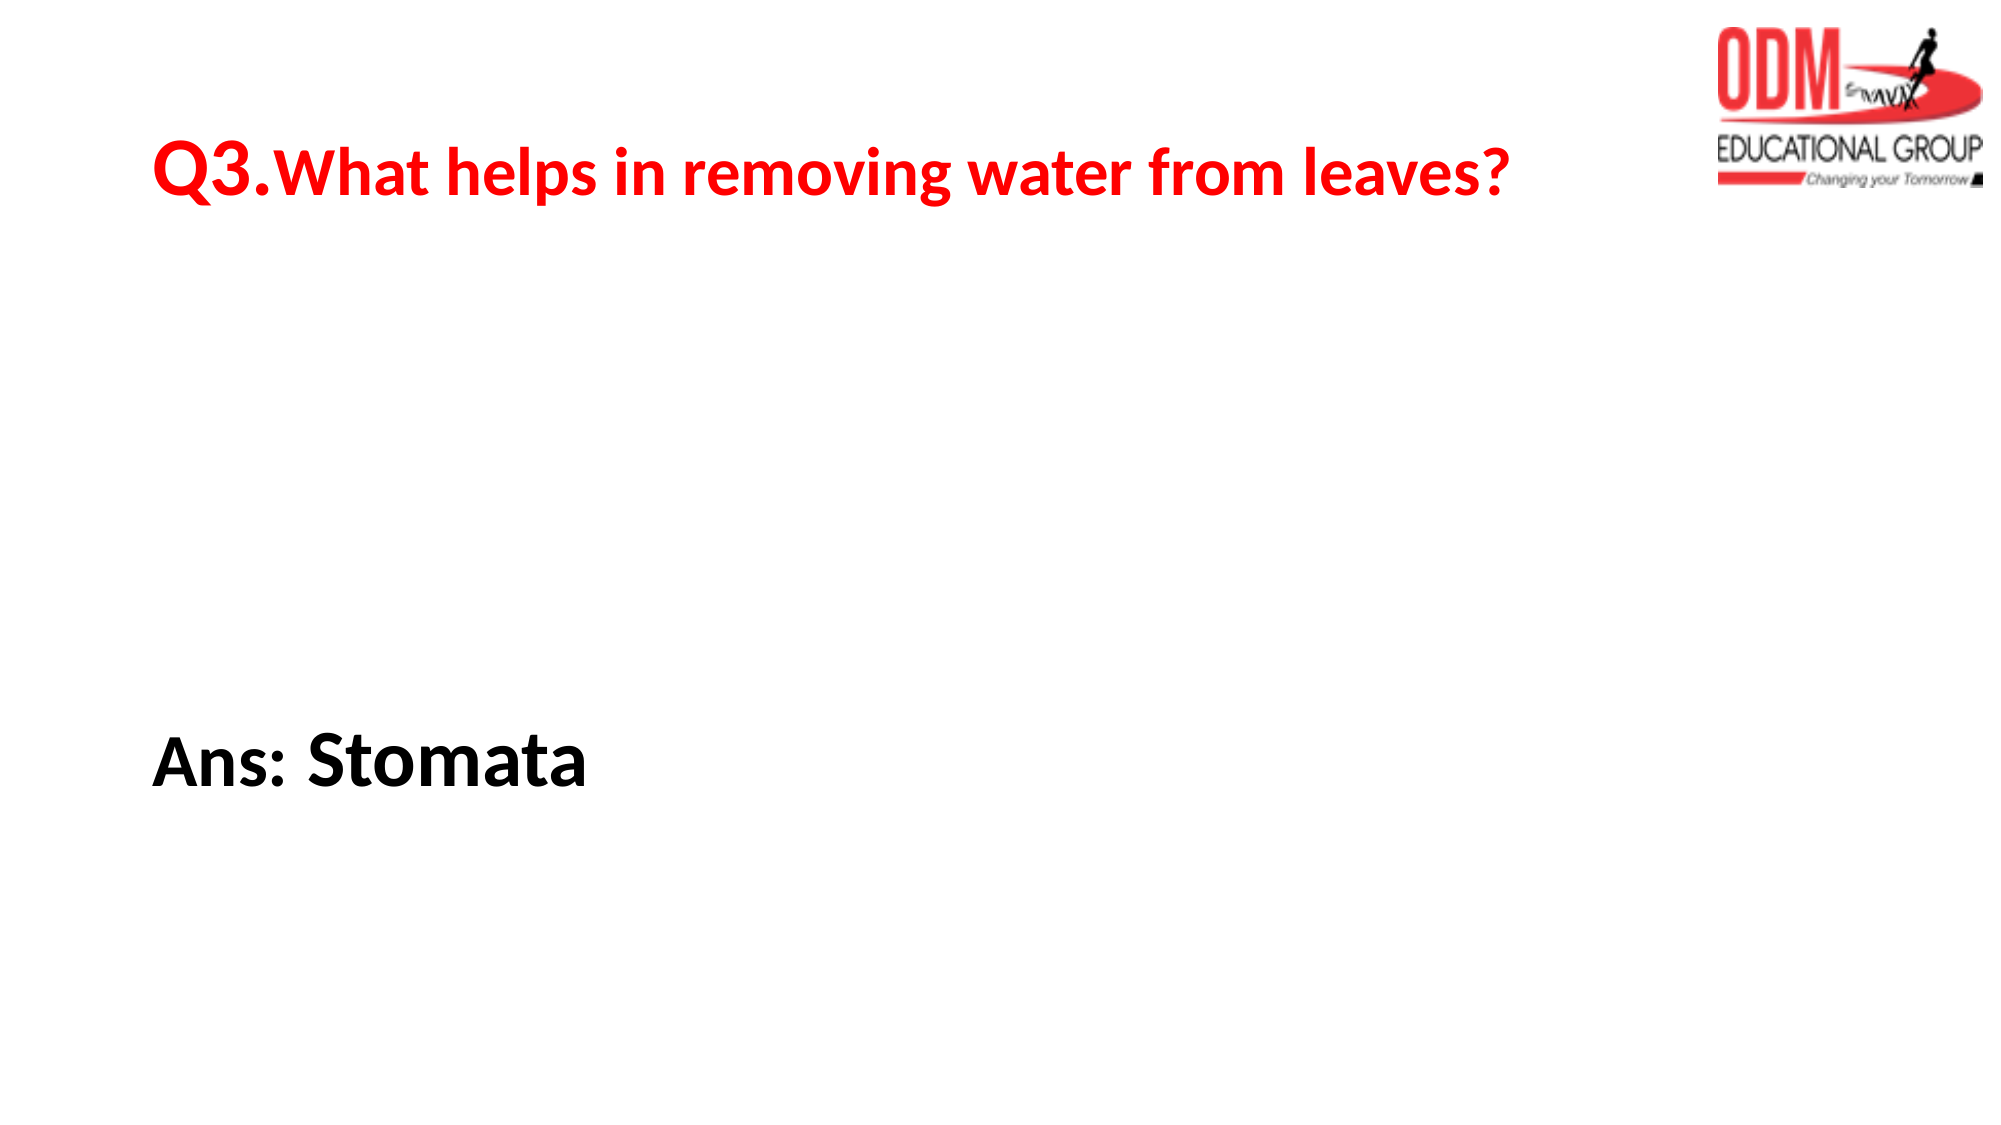

# Q3.What helps in removing water from leaves?
Ans: Stomata